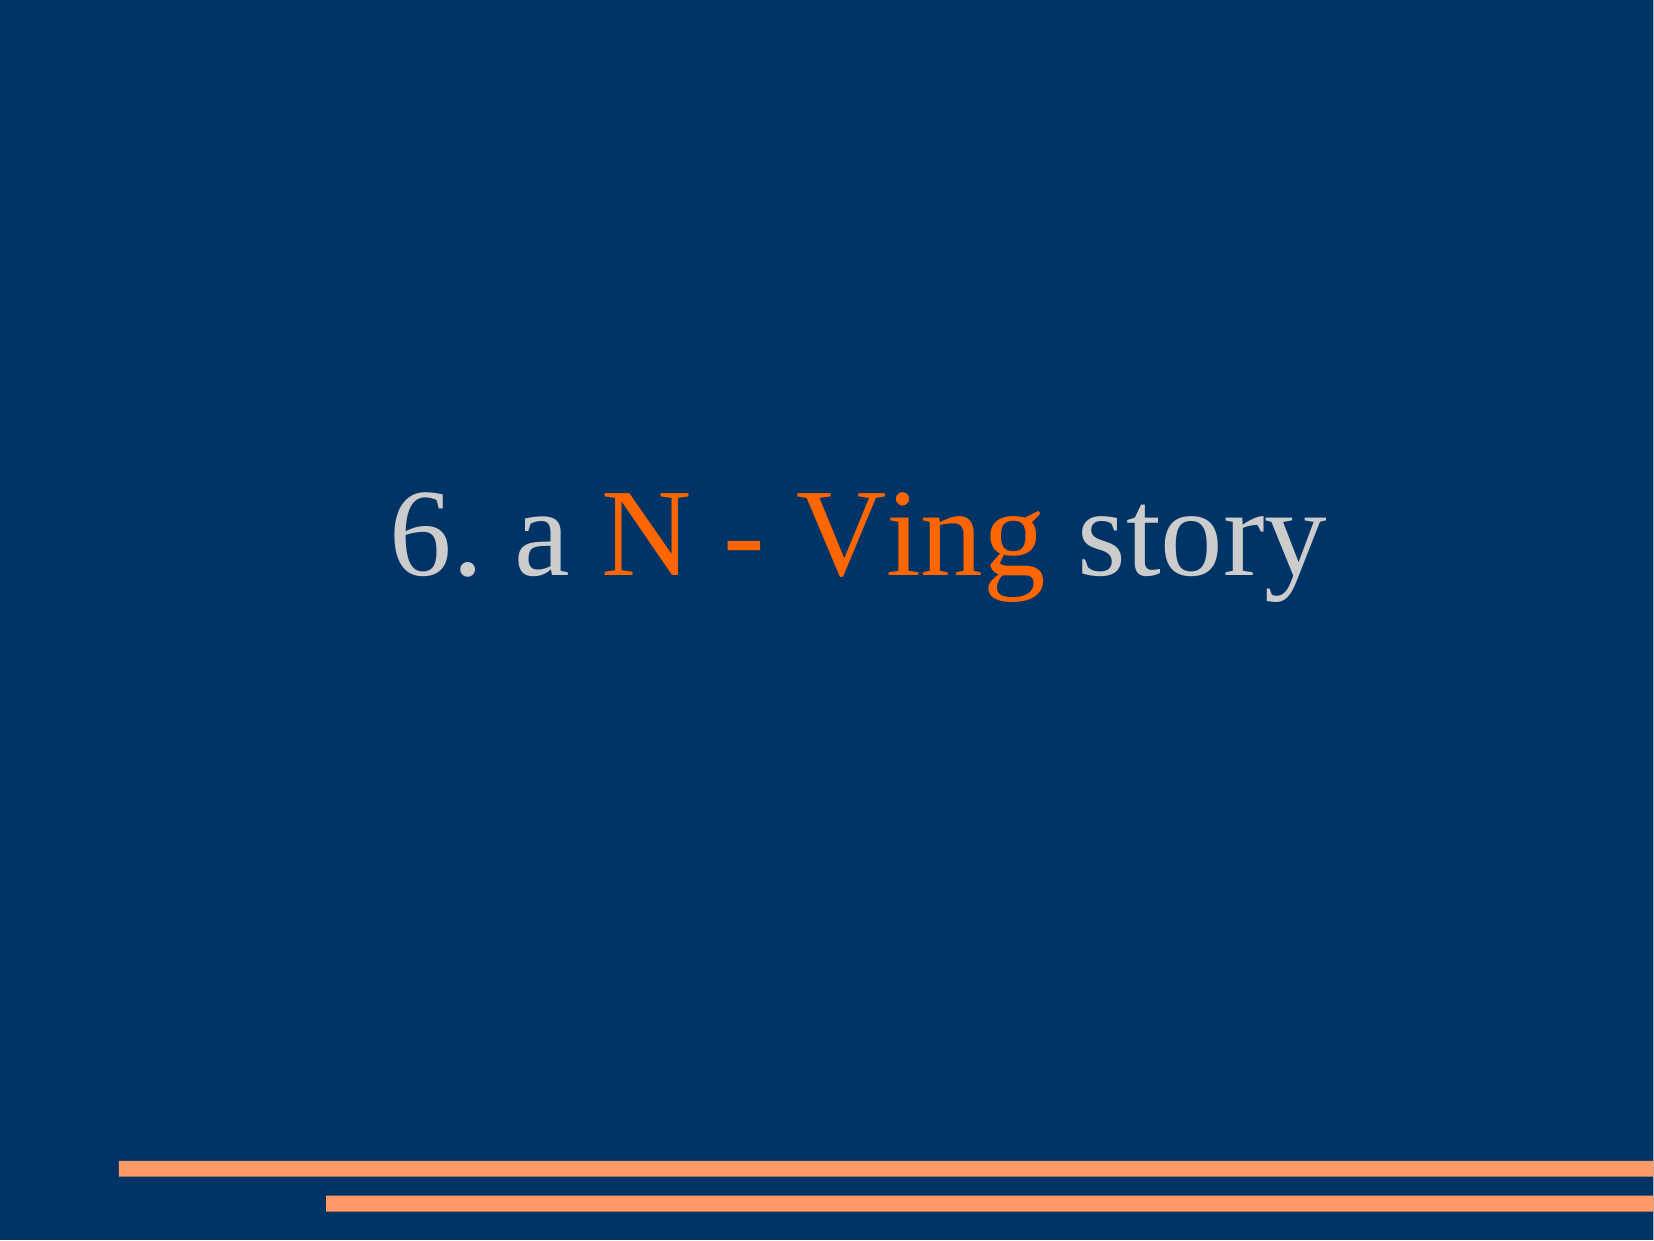

# 6. a N - Ving story